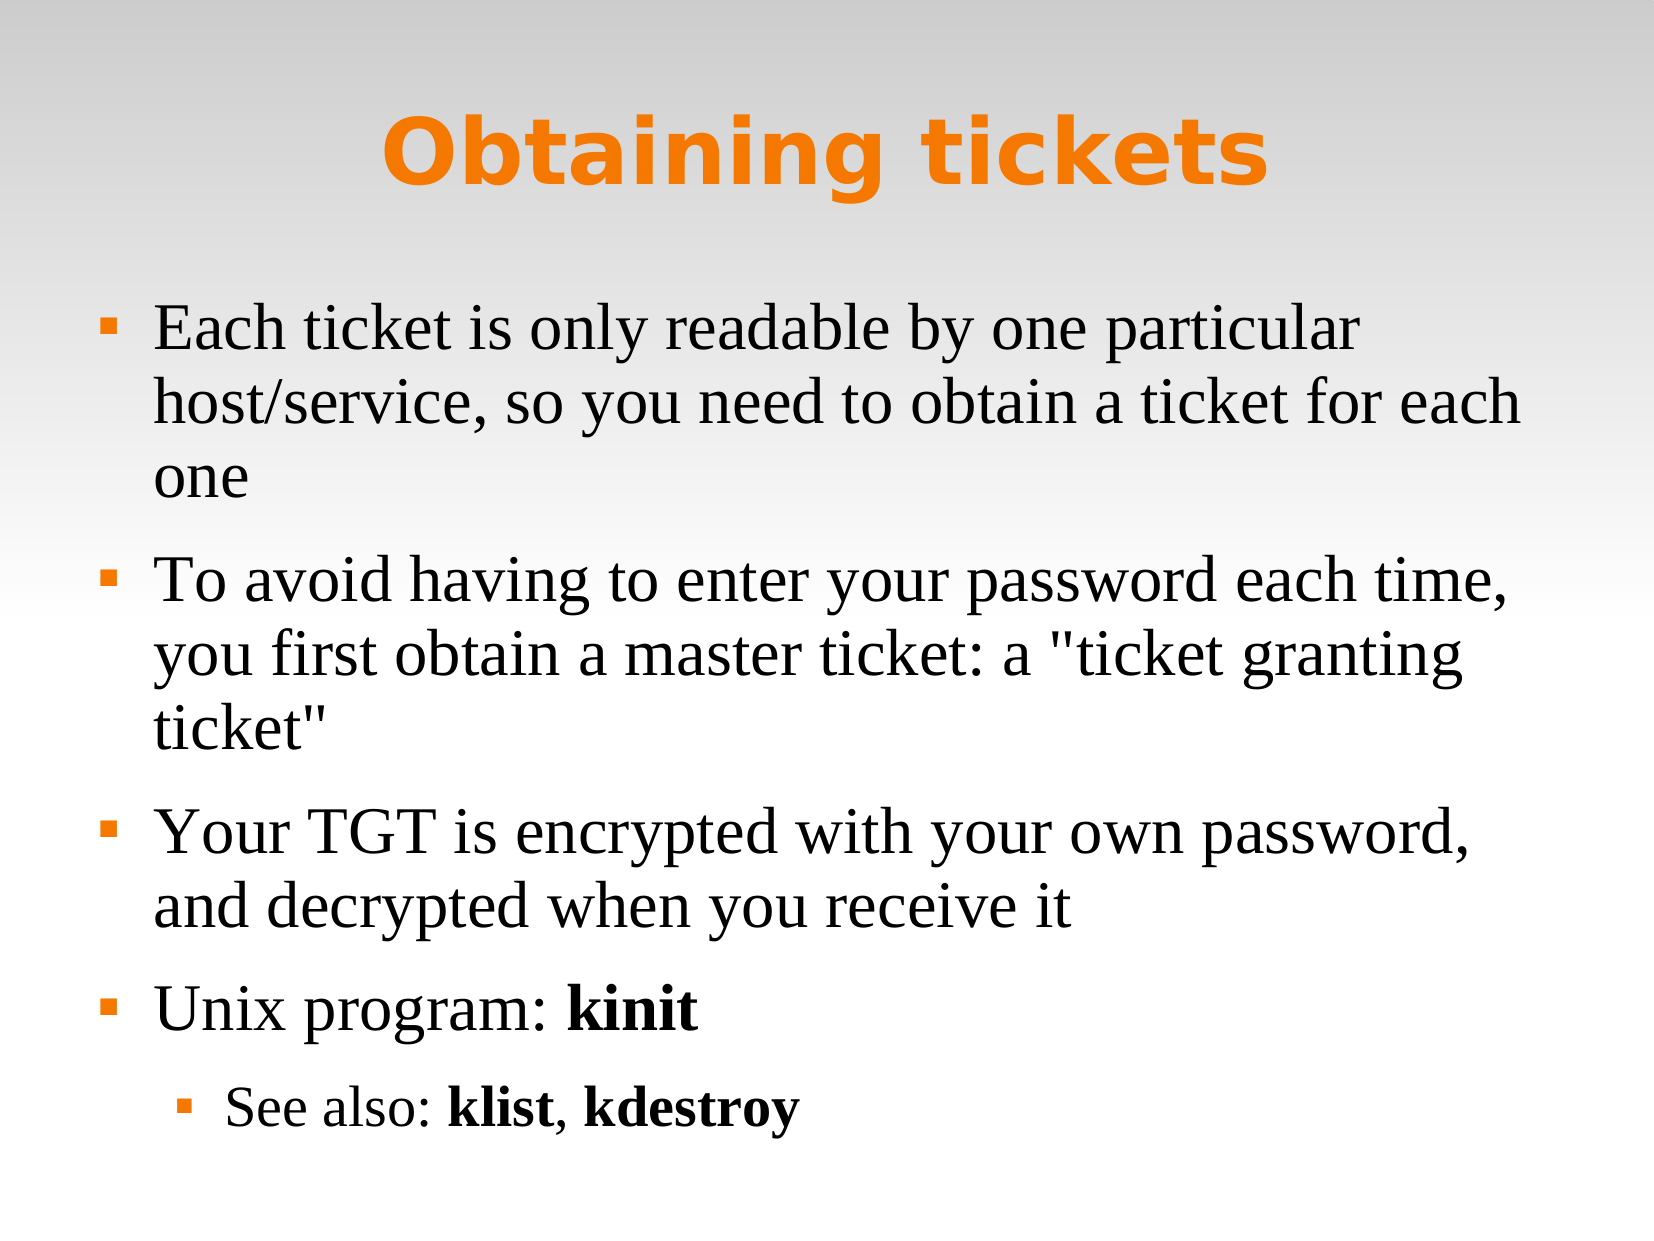

# Obtaining tickets
Each ticket is only readable by one particular host/service, so you need to obtain a ticket for each one
To avoid having to enter your password each time, you first obtain a master ticket: a "ticket granting ticket"
Your TGT is encrypted with your own password, and decrypted when you receive it
Unix program: kinit
See also: klist, kdestroy